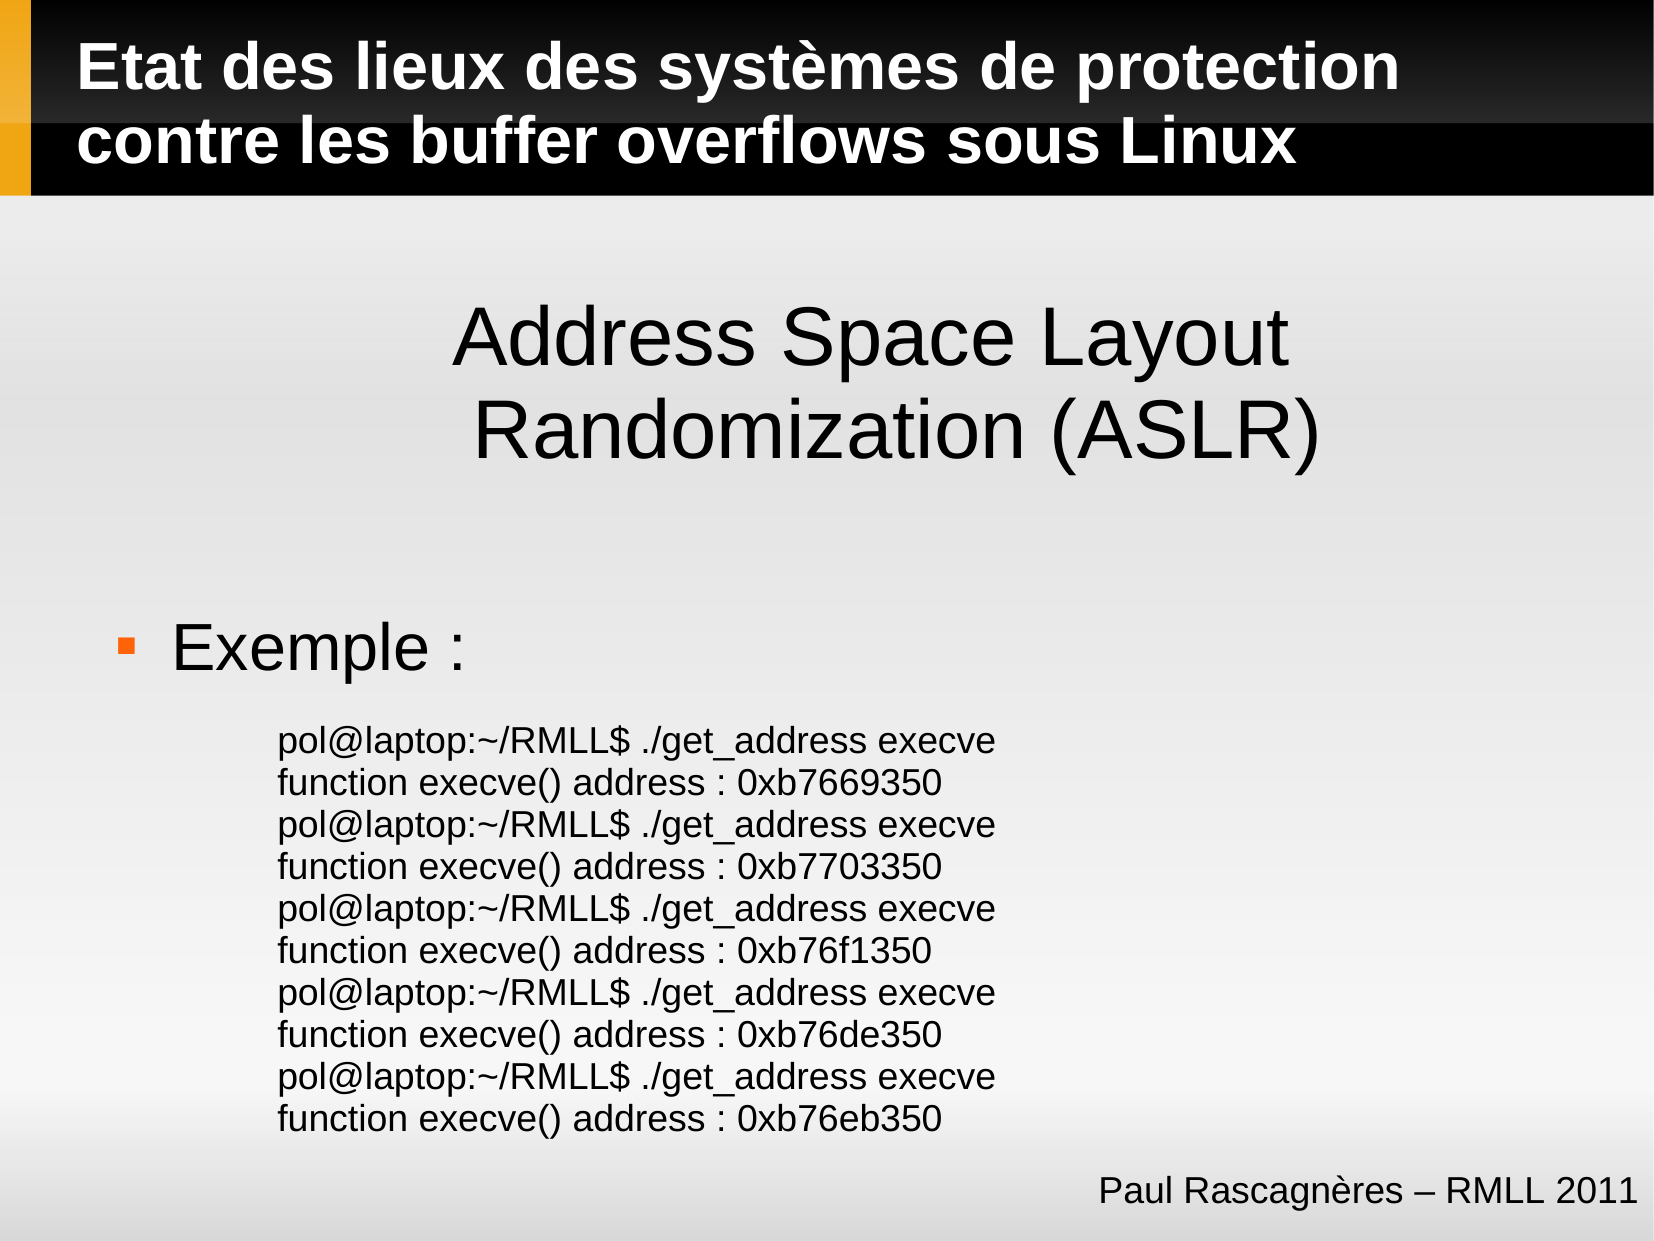

# Etat des lieux des systèmes de protection contre les buffer overflows sous Linux
Address Space Layout Randomization (ASLR)
Exemple :
pol@laptop:~/RMLL$ ./get_address execve
function execve() address : 0xb7669350
pol@laptop:~/RMLL$ ./get_address execve
function execve() address : 0xb7703350
pol@laptop:~/RMLL$ ./get_address execve
function execve() address : 0xb76f1350
pol@laptop:~/RMLL$ ./get_address execve
function execve() address : 0xb76de350
pol@laptop:~/RMLL$ ./get_address execve
function execve() address : 0xb76eb350
Paul Rascagnères – RMLL 2011